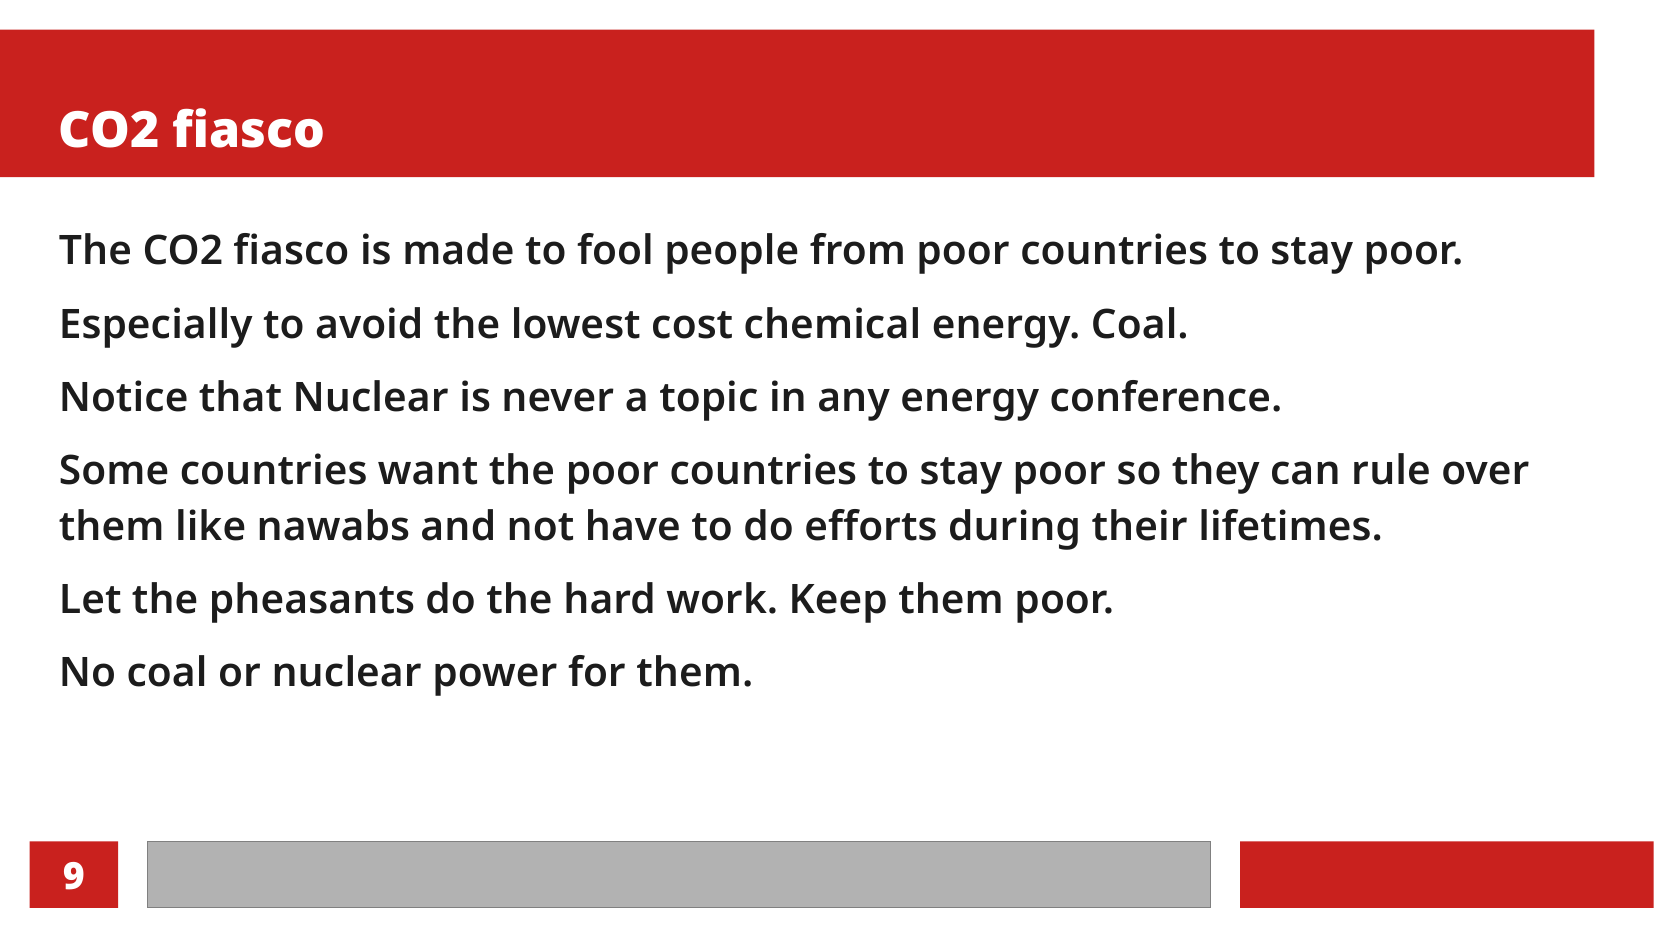

# CO2 fiasco
The CO2 fiasco is made to fool people from poor countries to stay poor.
Especially to avoid the lowest cost chemical energy. Coal.
Notice that Nuclear is never a topic in any energy conference.
Some countries want the poor countries to stay poor so they can rule over them like nawabs and not have to do efforts during their lifetimes.
Let the pheasants do the hard work. Keep them poor.
No coal or nuclear power for them.
9